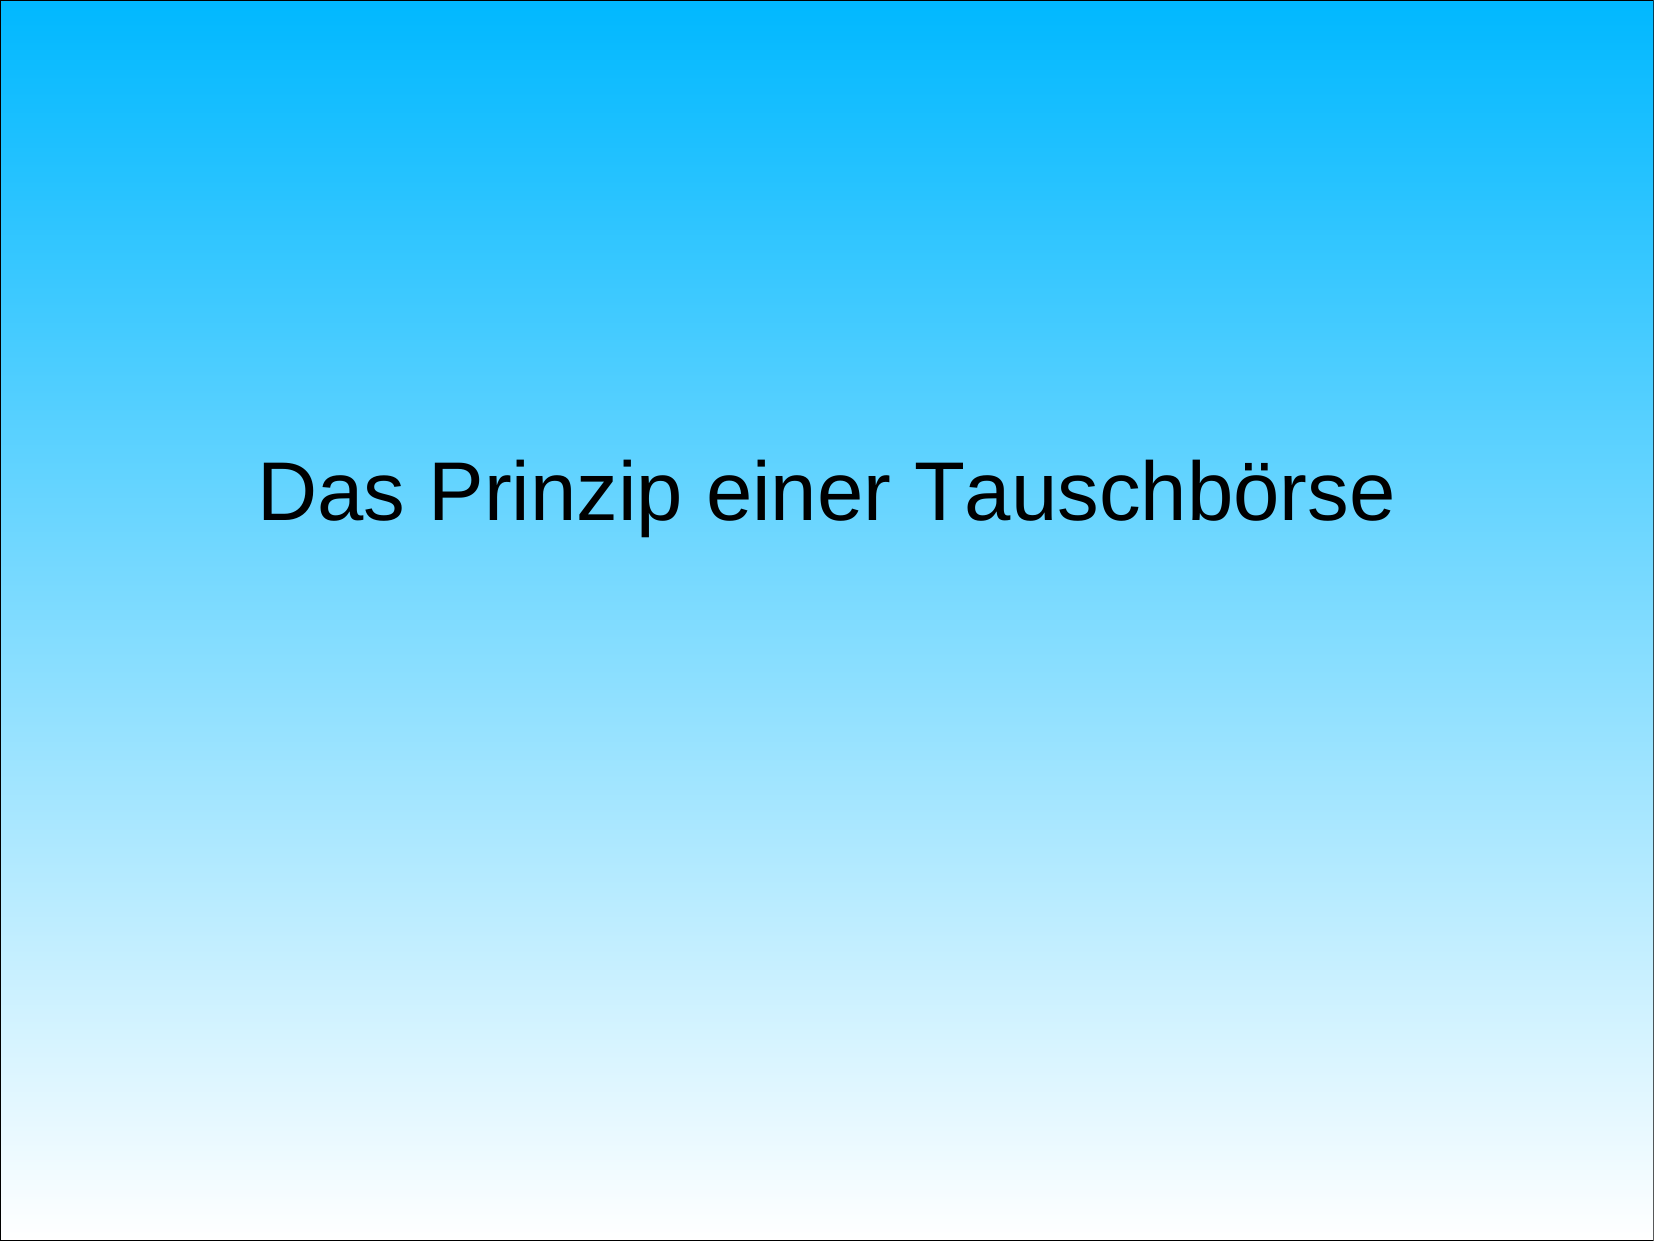

Das Prinzip einer Tauschbörse
www
Suche: „Lieblingslied“
IP: 87.160.64.183
P2P Programm: „Bearshare“